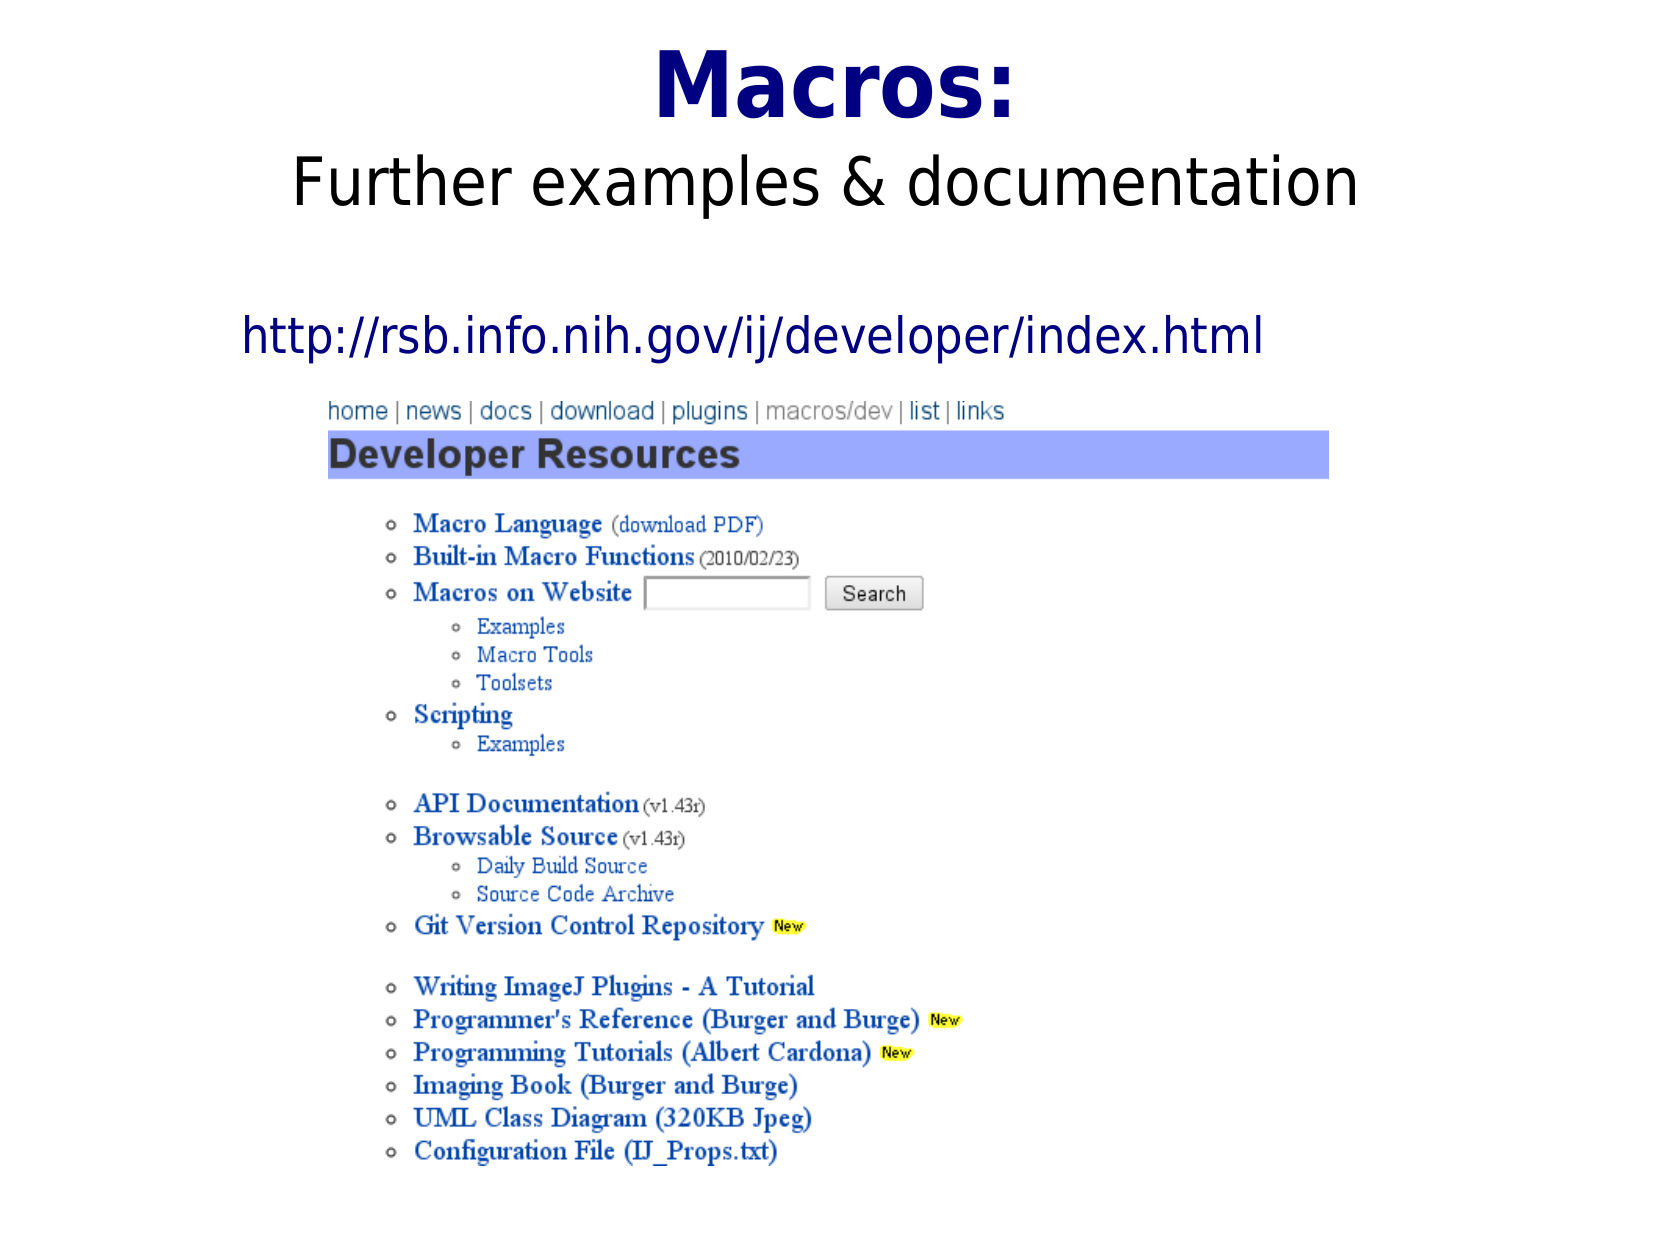

Macros:
# Further examples & documentation
http://rsb.info.nih.gov/ij/developer/index.html